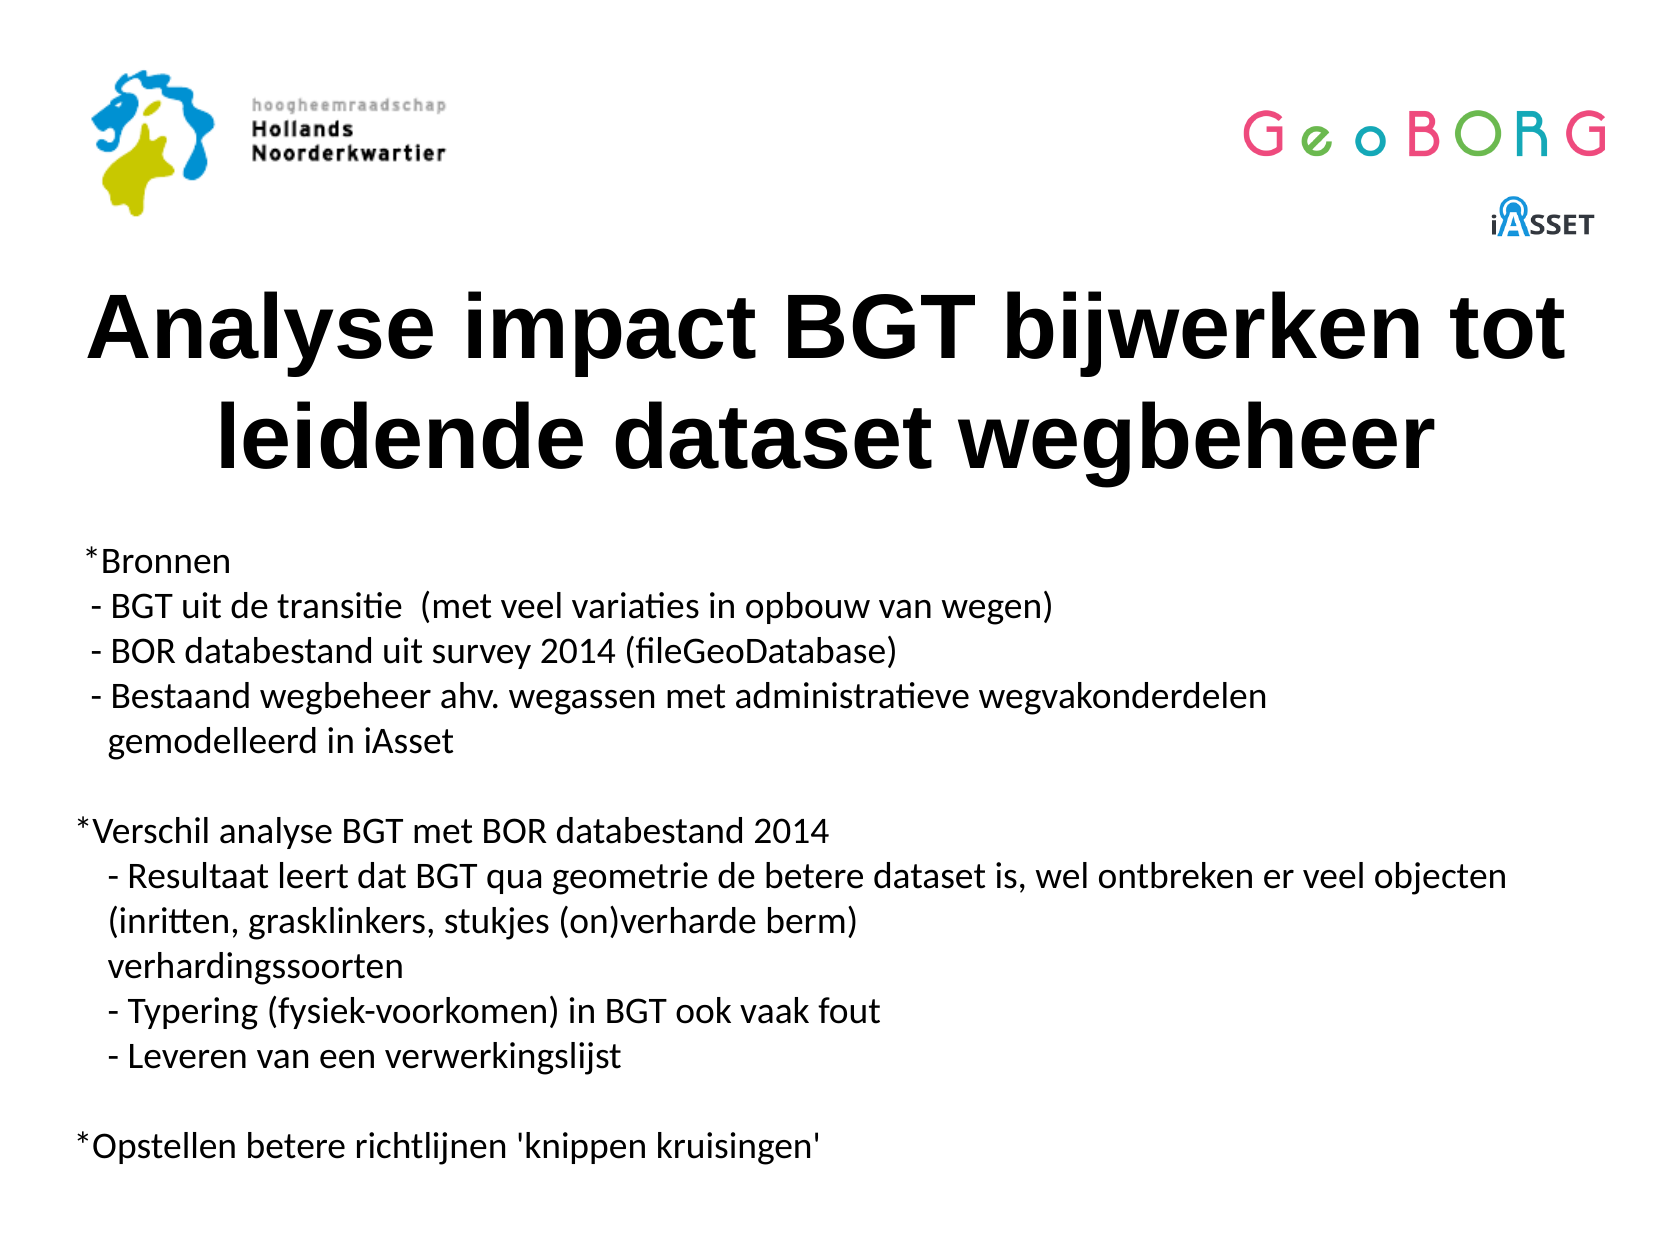

# Analyse impact BGT bijwerken tot leidende dataset wegbeheer
   *Bronnen
    - BGT uit de transitie  (met veel variaties in opbouw van wegen)
    - BOR databestand uit survey 2014 (fileGeoDatabase)
    - Bestaand wegbeheer ahv. wegassen met administratieve wegvakonderdelen
      gemodelleerd in iAsset
  *Verschil analyse BGT met BOR databestand 2014
      - Resultaat leert dat BGT qua geometrie de betere dataset is, wel ontbreken er veel objecten
      (inritten, grasklinkers, stukjes (on)verharde berm)
      verhardingssoorten
      - Typering (fysiek-voorkomen) in BGT ook vaak fout
      - Leveren van een verwerkingslijst
  *Opstellen betere richtlijnen 'knippen kruisingen'